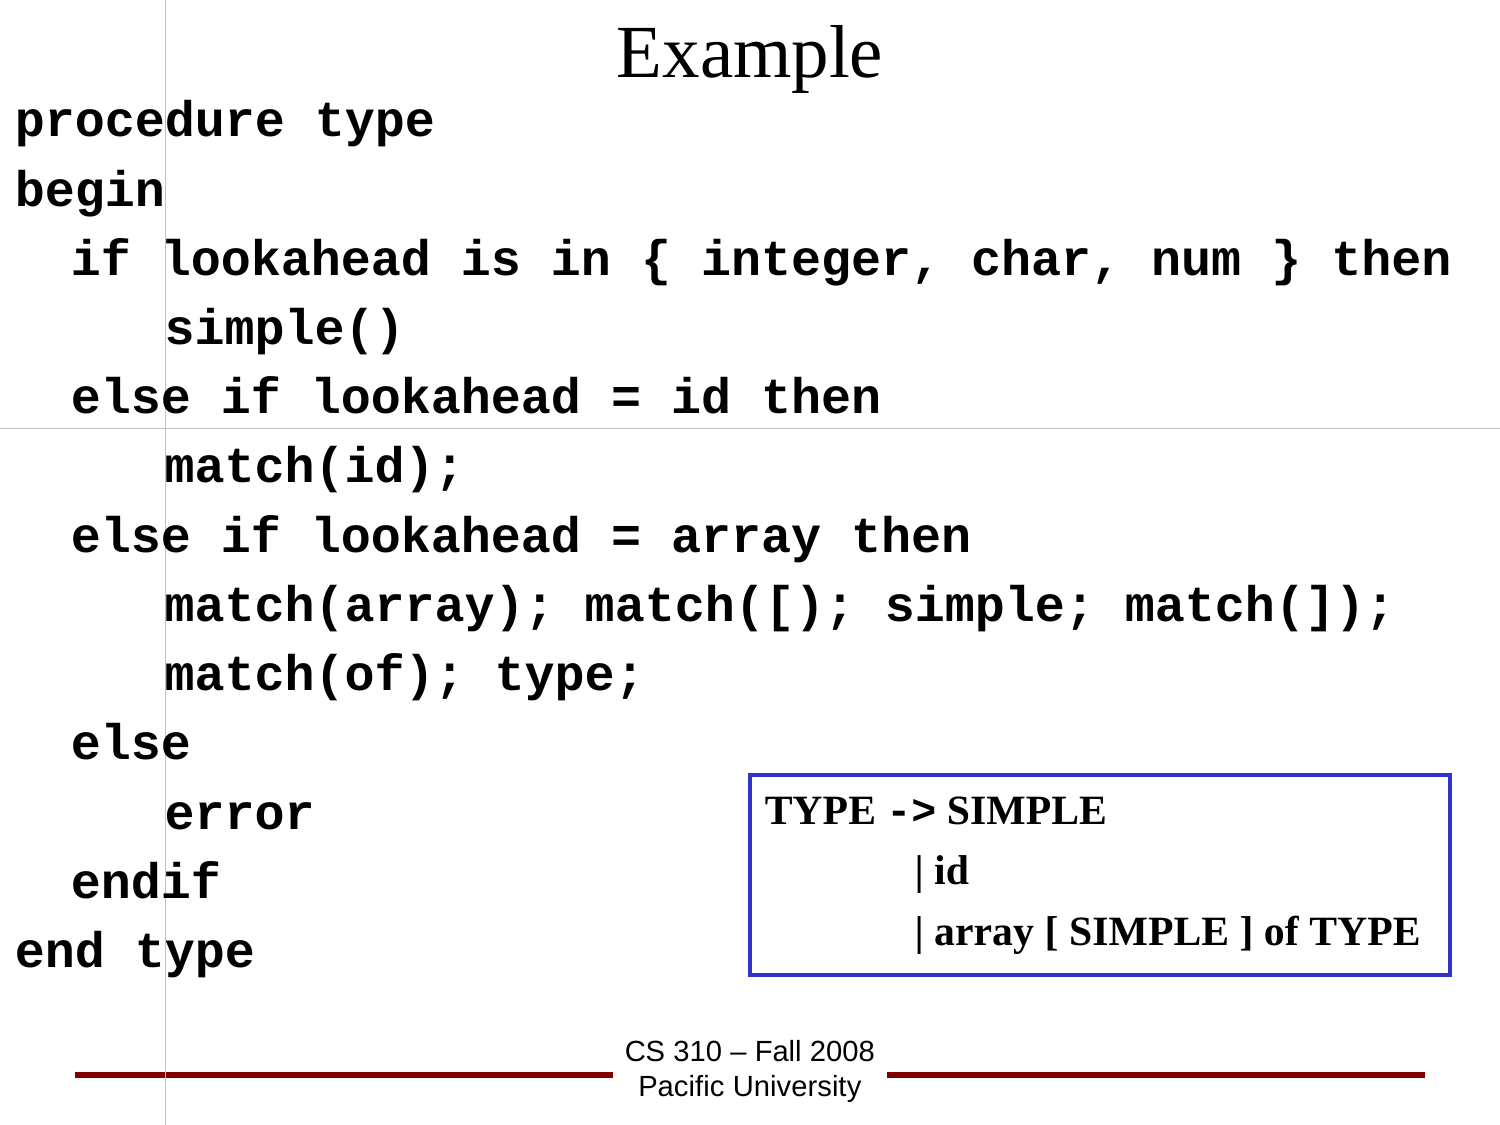

# Example
procedure type
begin
	if lookahead is in { integer, char, num } then
		simple()
	else if lookahead = id then
		match(id);
	else if lookahead = array then
		match(array); match([); simple; match(]);
		match(of); type;
	else
		error
	endif
end type
TYPE -> SIMPLE
		| id
		| array [ SIMPLE ] of TYPE